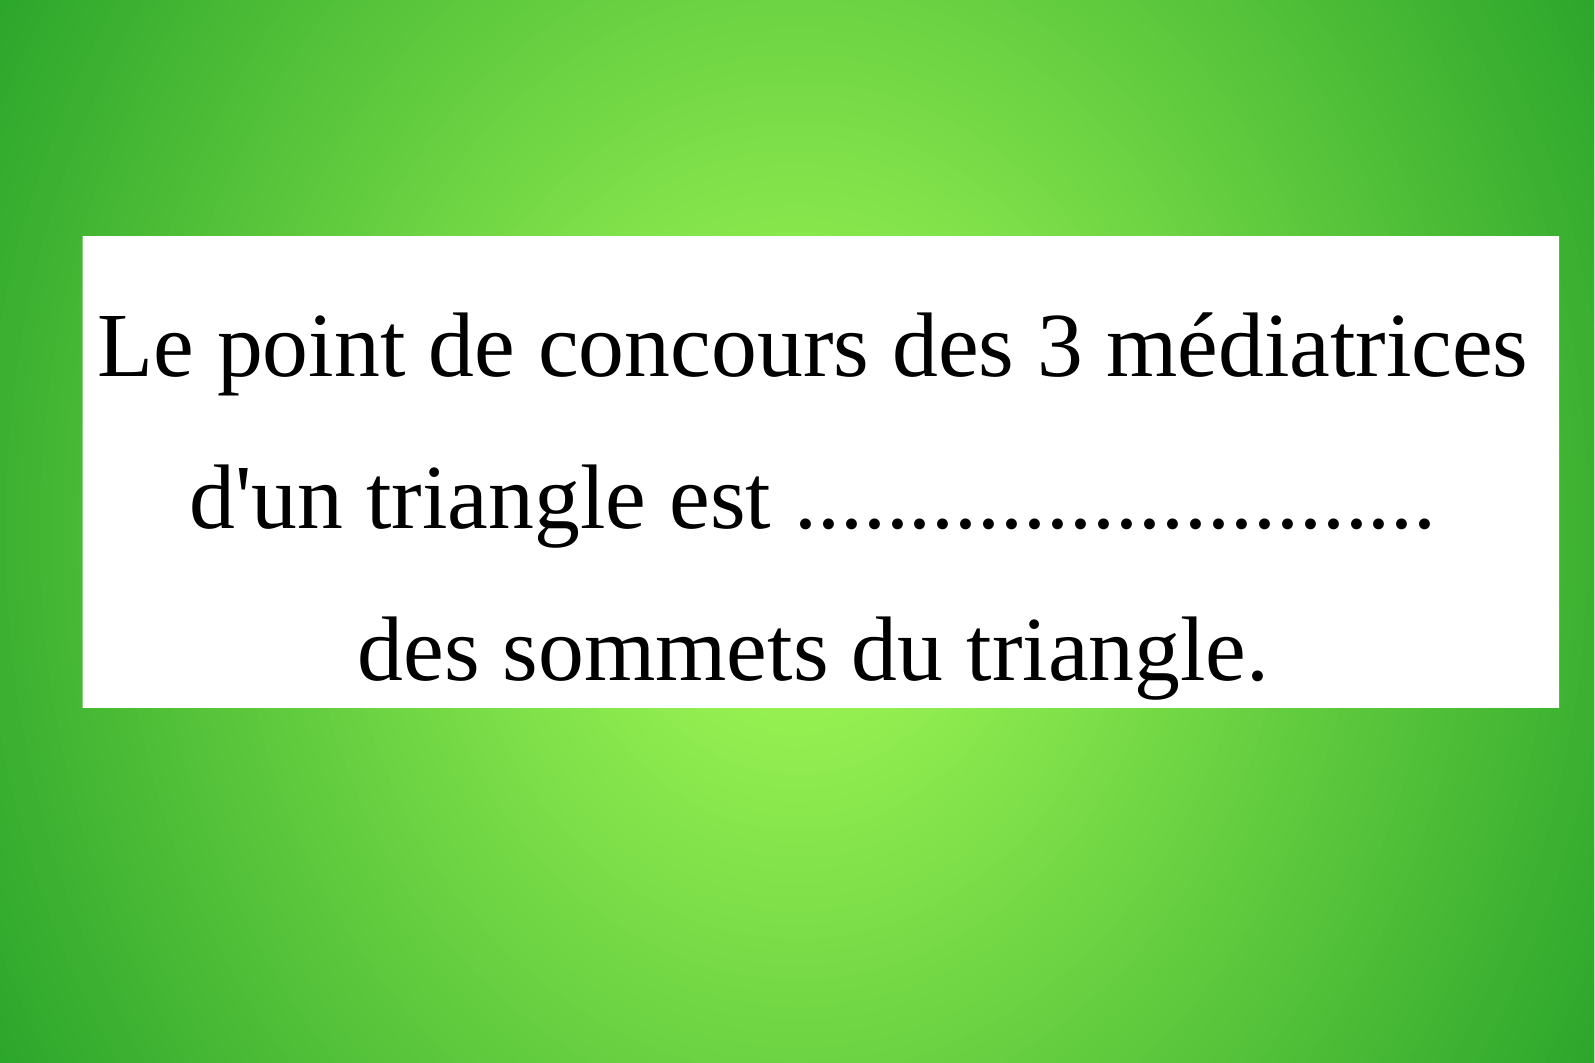

Le point de concours des 3 médiatrices
 d'un triangle est ............................
des sommets du triangle.